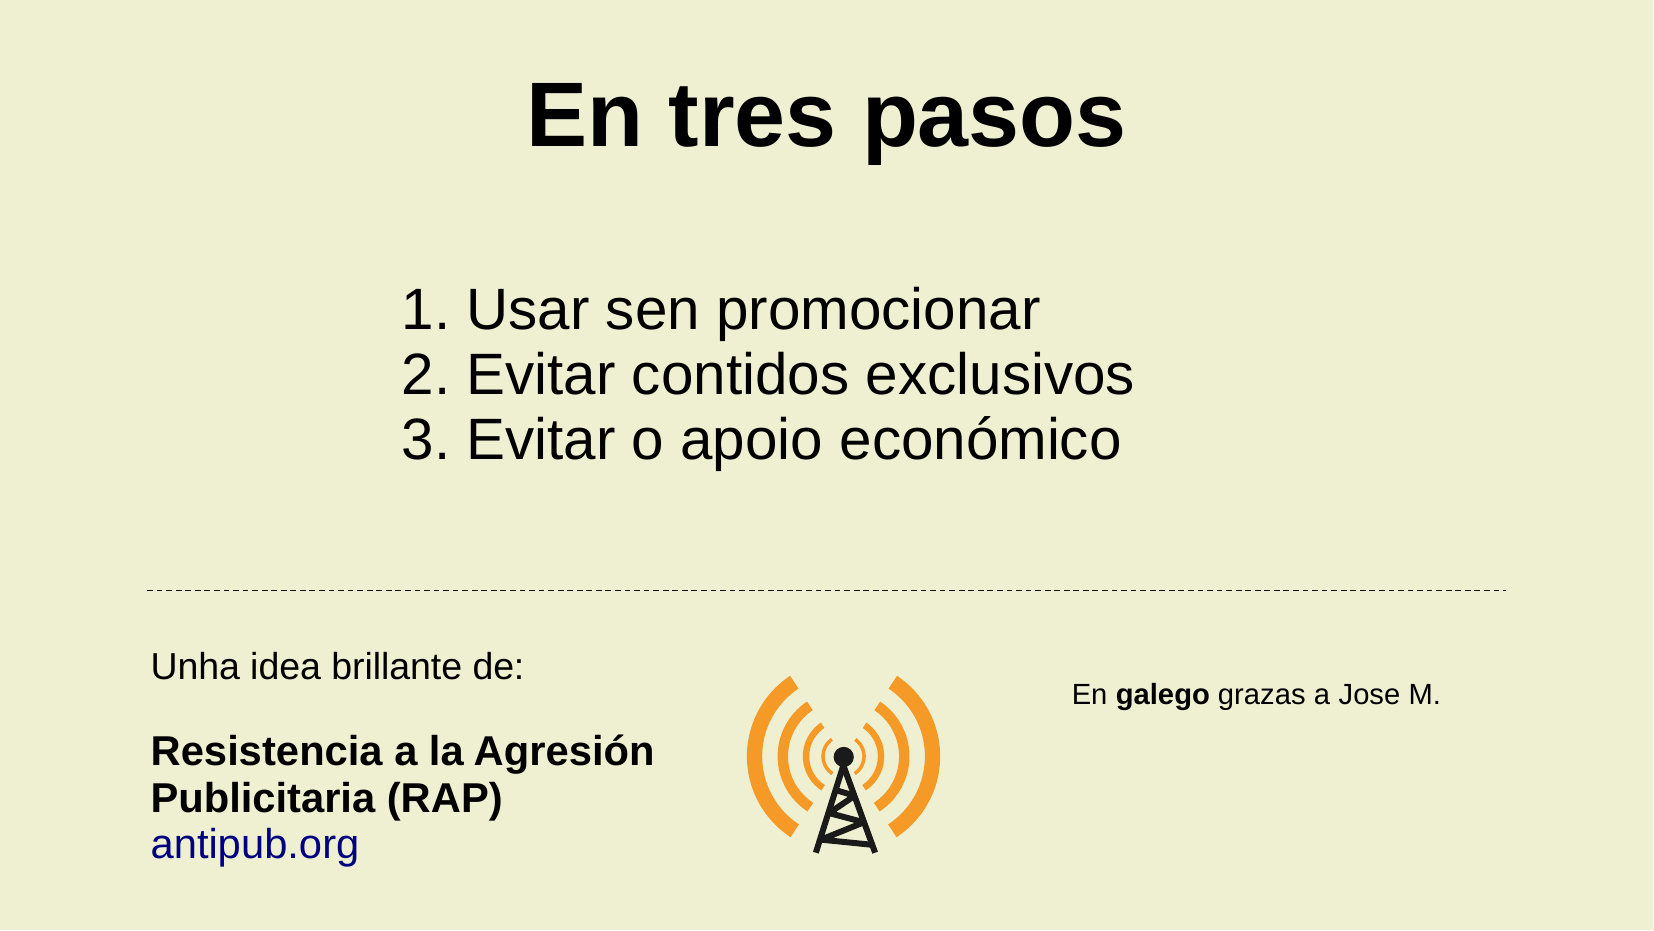

# En tres pasos
1. Usar sen promocionar
2. Evitar contidos exclusivos
3. Evitar o apoio económico
Unha idea brillante de:
En galego grazas a Jose M.
Resistencia a la Agresión Publicitaria (RAP)
antipub.org